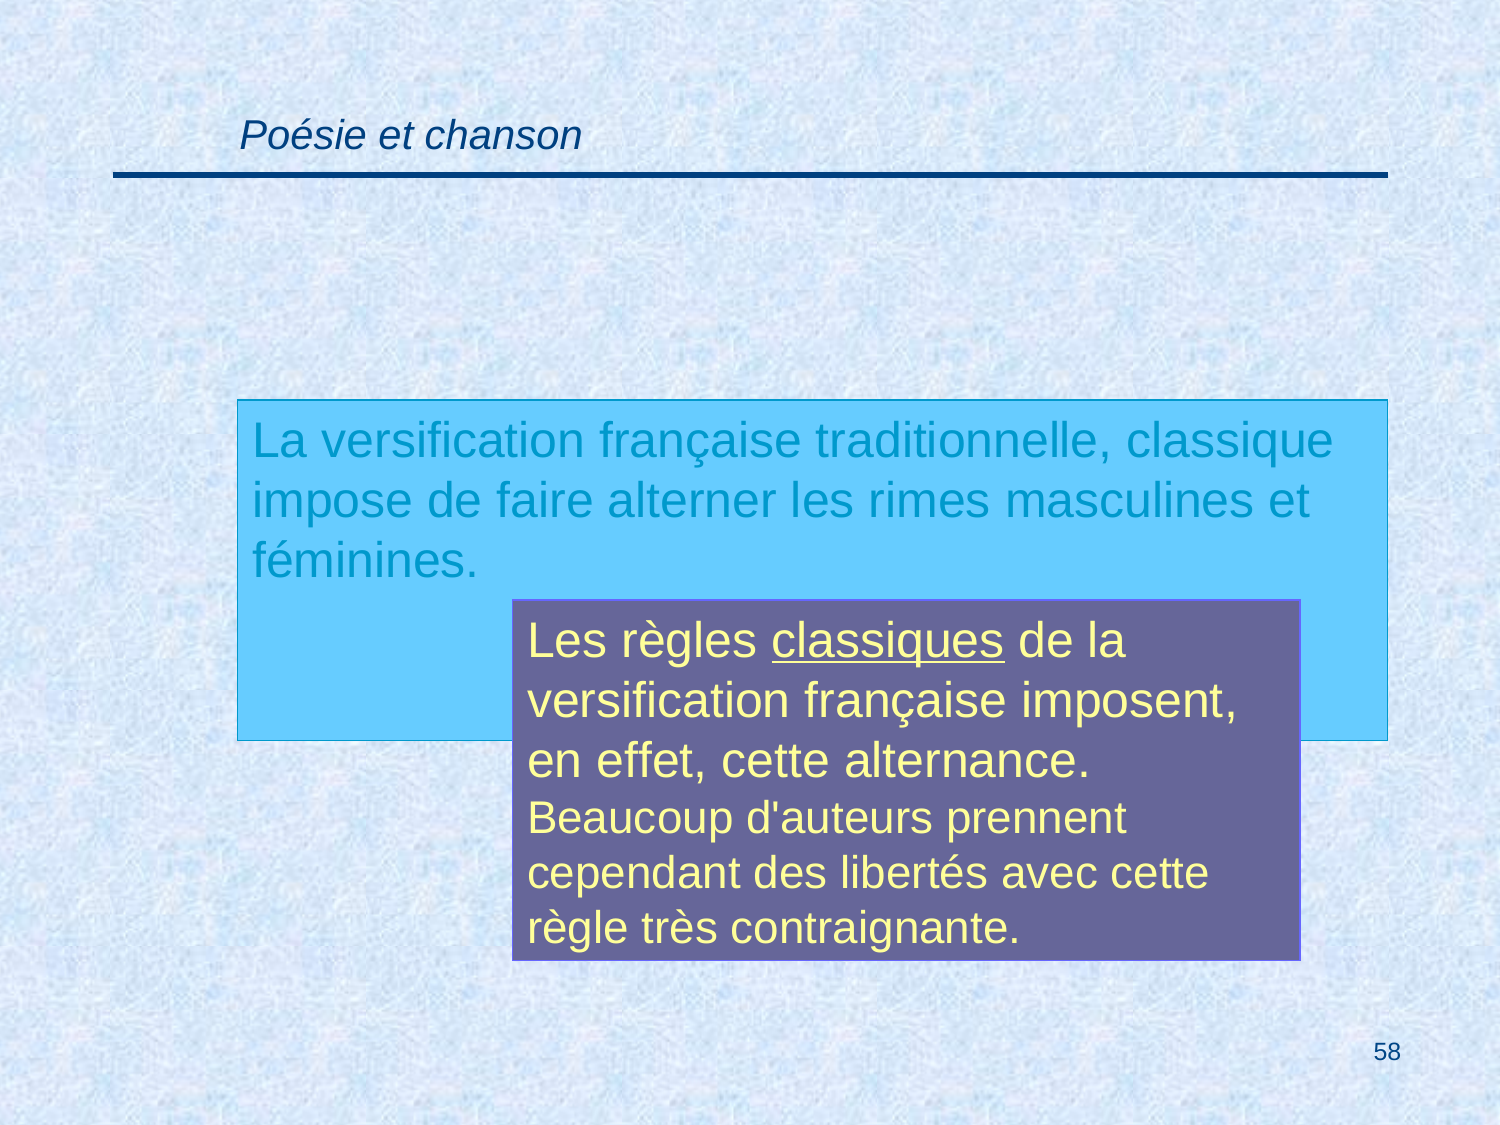

Poésie et chanson
La versification française traditionnelle, classique impose de faire alterner les rimes masculines et féminines.
V / F ?
Les règles classiques de la versification française imposent, en effet, cette alternance.
Beaucoup d'auteurs prennent cependant des libertés avec cette règle très contraignante.
58